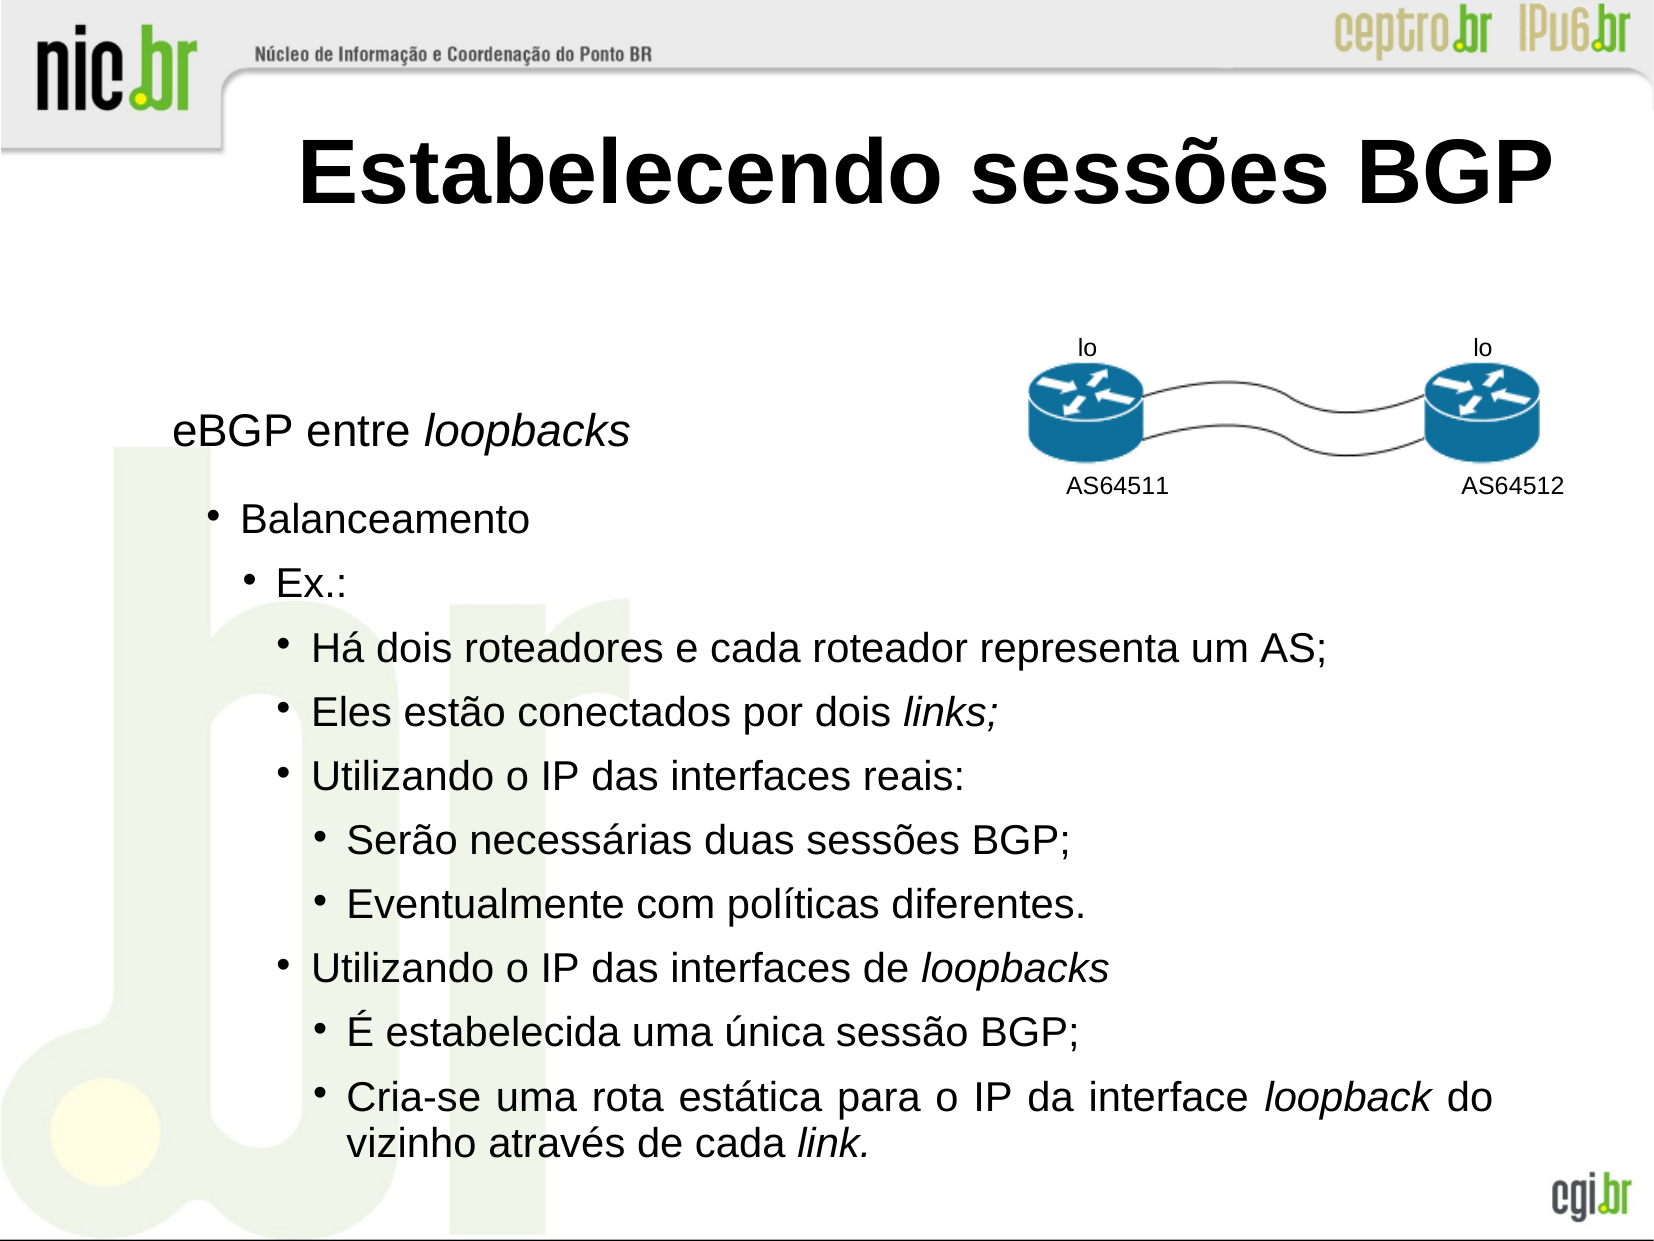

Estabelecendo sessões BGP
lo
lo
AS64511
AS64512
eBGP entre loopbacks
Balanceamento
Ex.:
Há dois roteadores e cada roteador representa um AS;
Eles estão conectados por dois links;
Utilizando o IP das interfaces reais:
Serão necessárias duas sessões BGP;
Eventualmente com políticas diferentes.
Utilizando o IP das interfaces de loopbacks
É estabelecida uma única sessão BGP;
Cria-se uma rota estática para o IP da interface loopback do vizinho através de cada link.